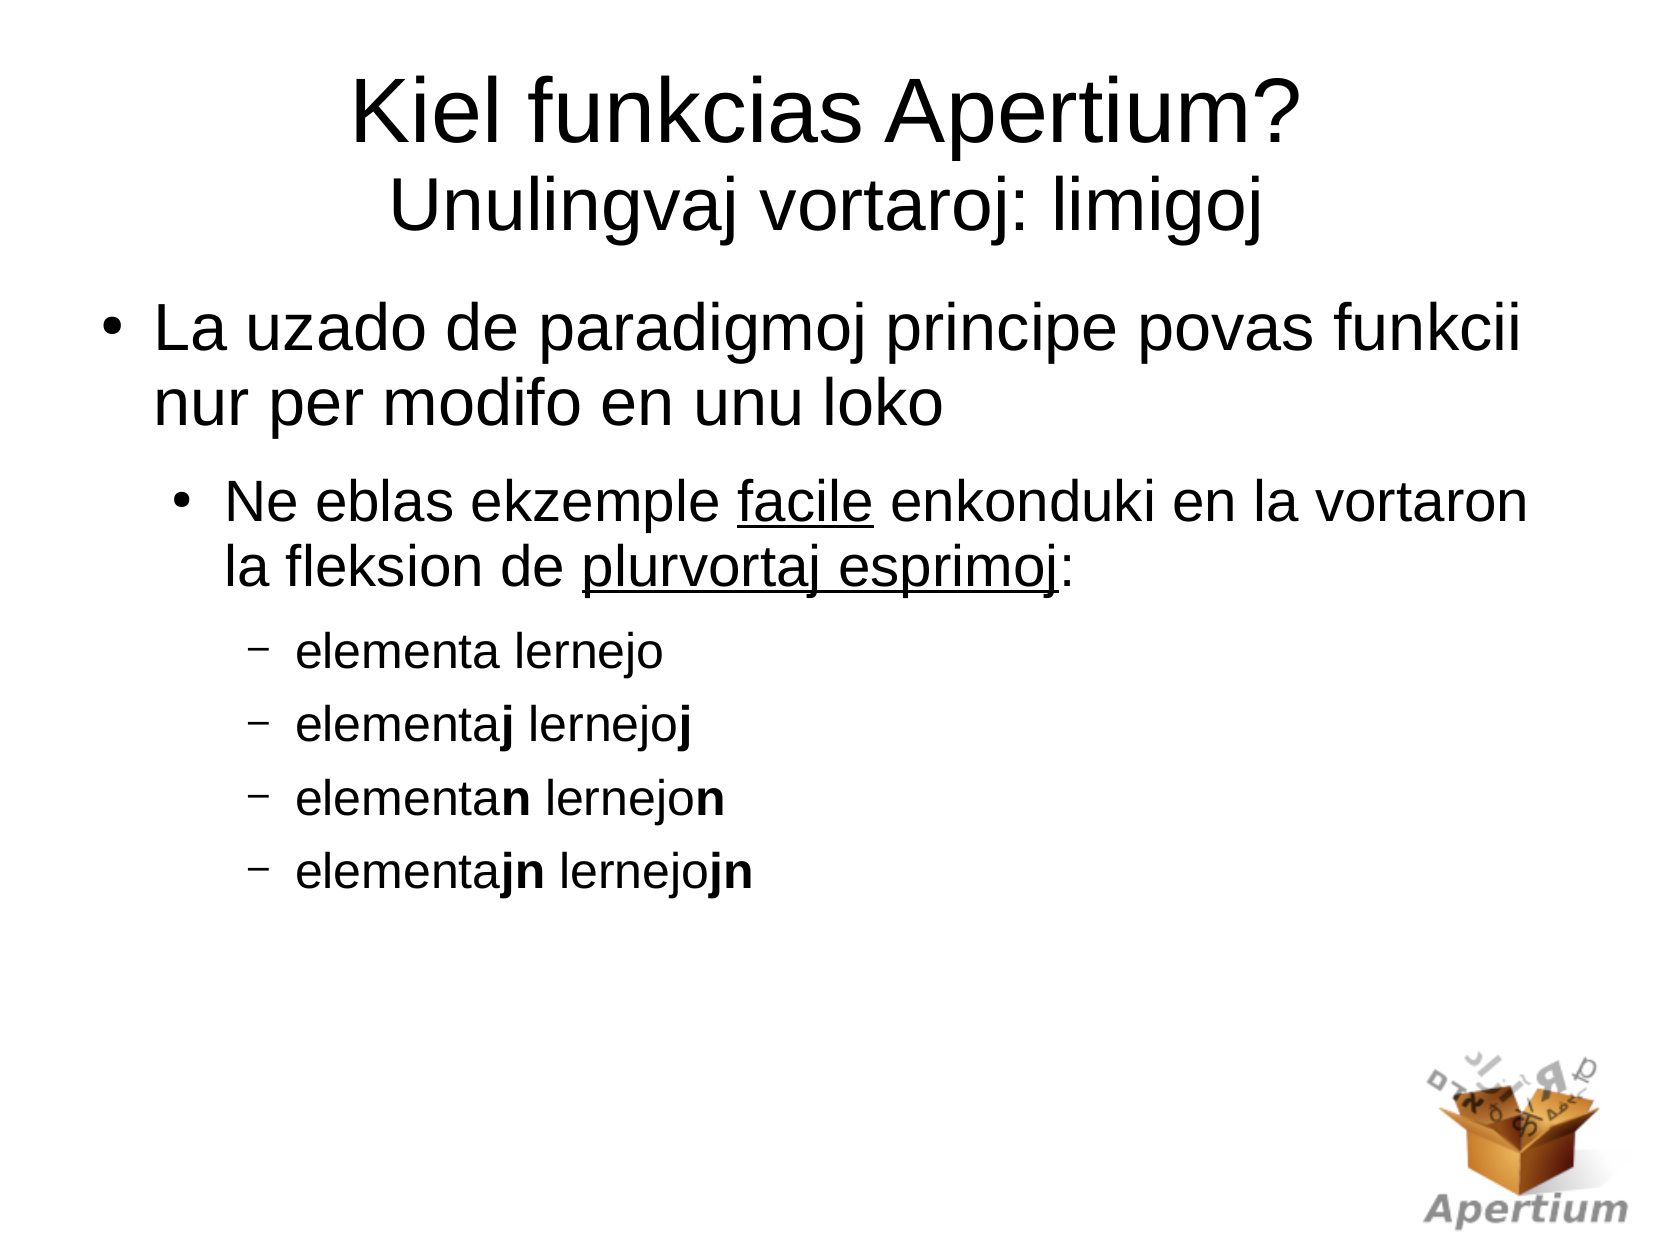

# Kiel funkcias Apertium? Unulingvaj vortaroj: limigoj
La uzado de paradigmoj principe povas funkcii nur per modifo en unu loko
Ne eblas ekzemple facile enkonduki en la vortaron la fleksion de plurvortaj esprimoj:
elementa lernejo
elementaj lernejoj
elementan lernejon
elementajn lernejojn